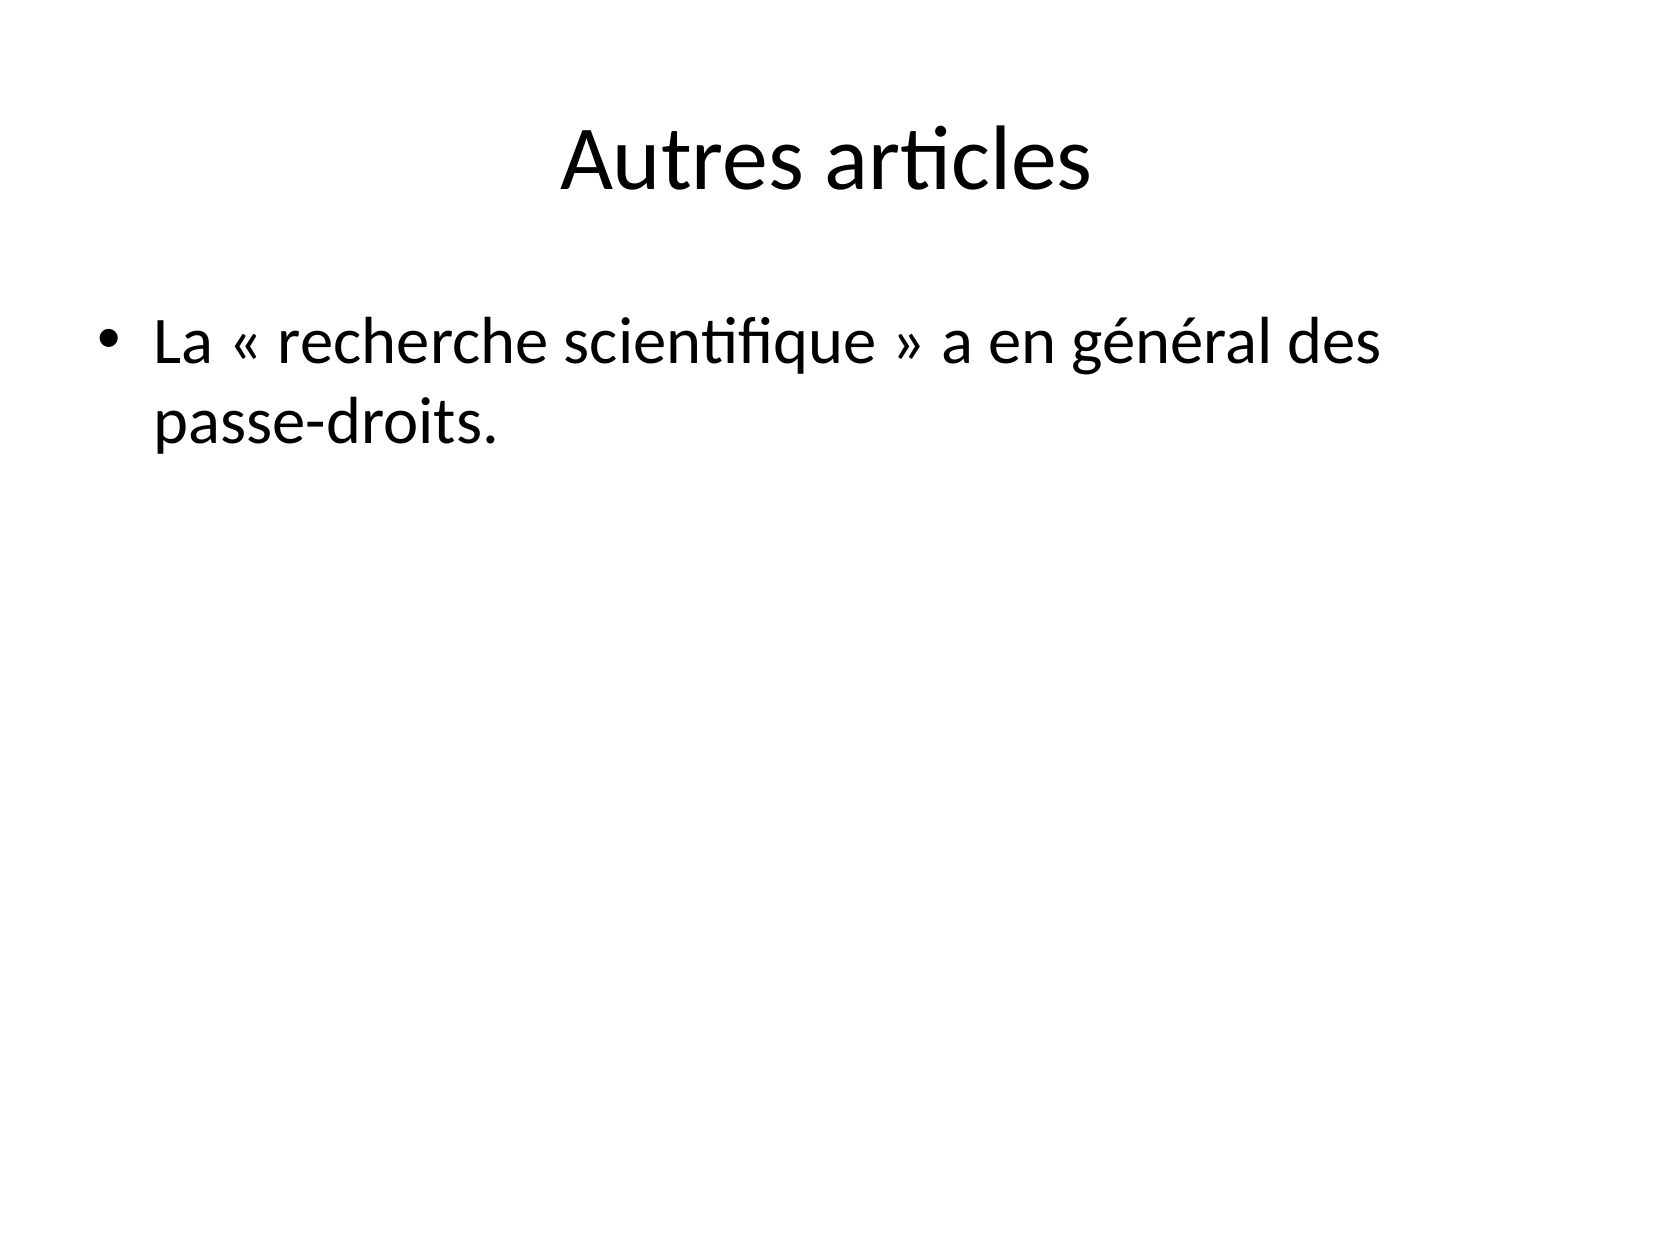

Autres articles
La « recherche scientifique » a en général des passe-droits.